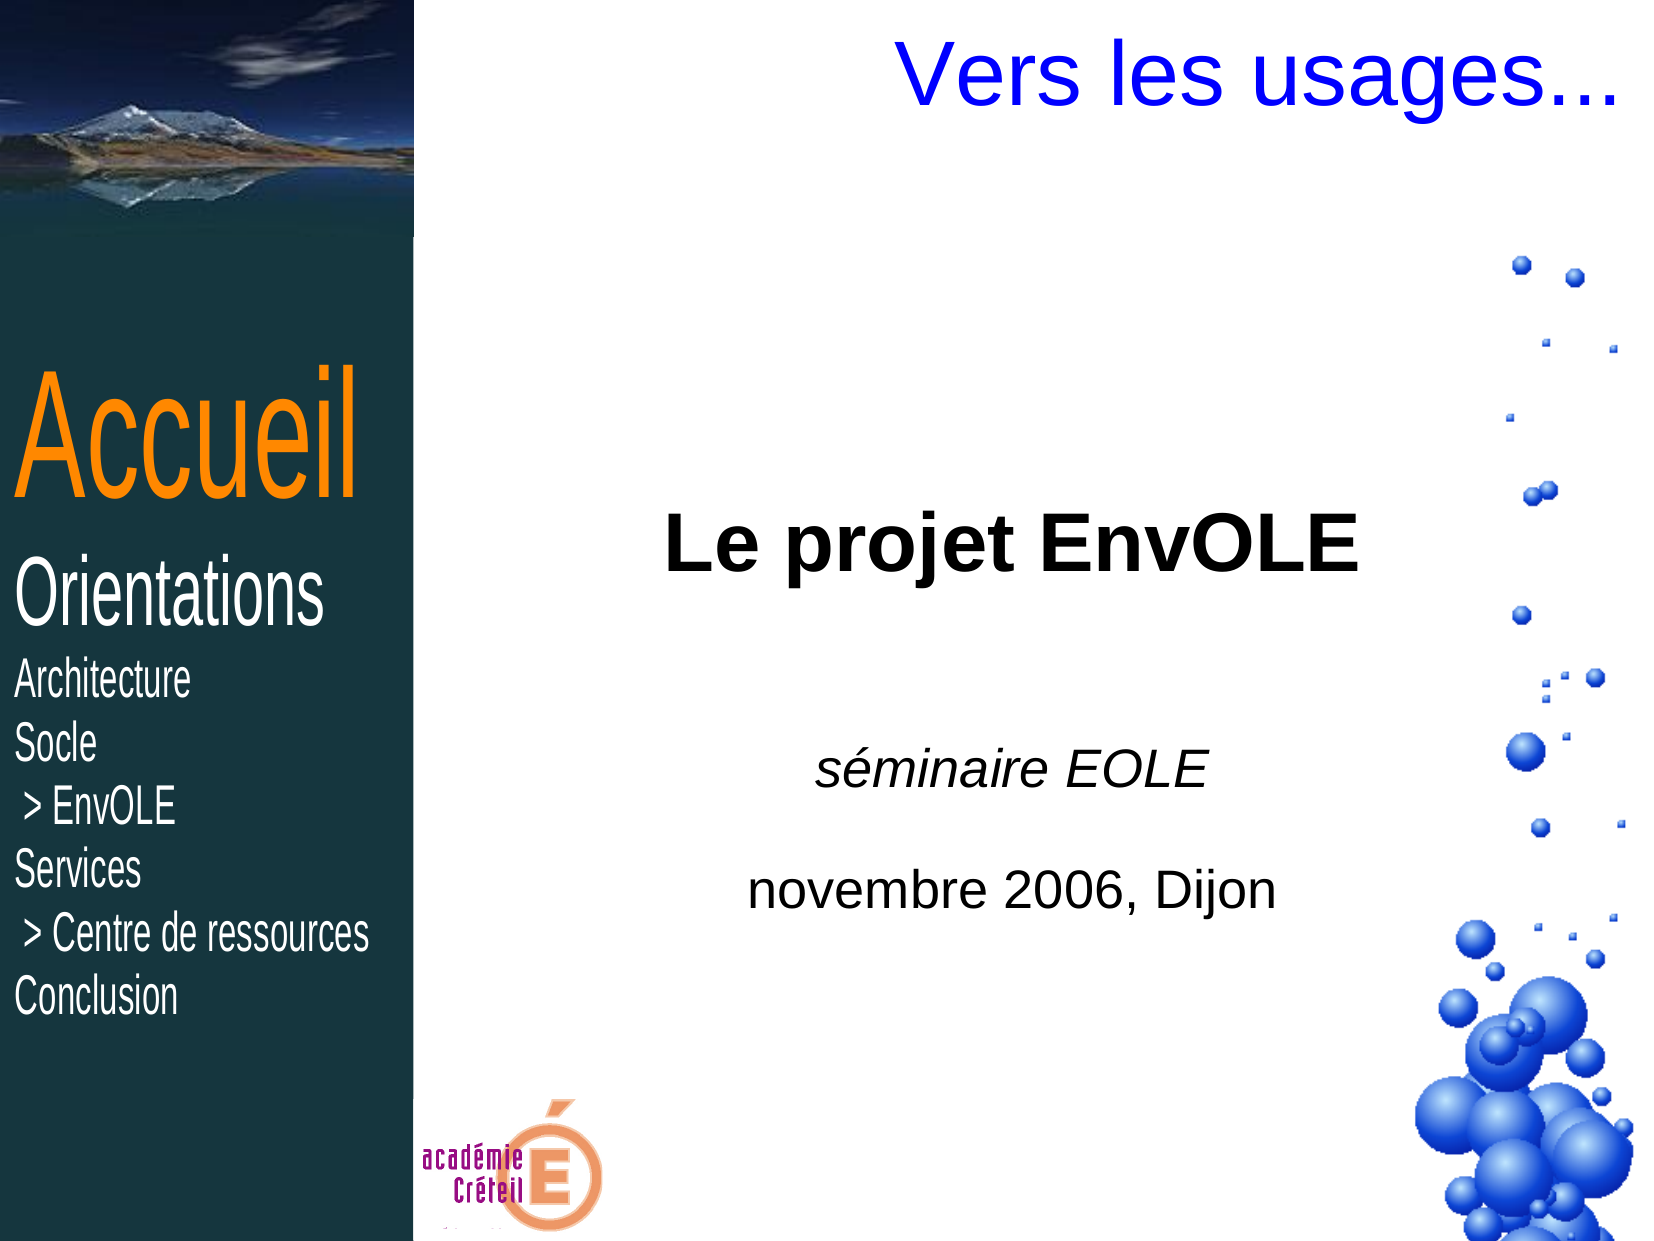

# Vers les usages...
Le projet EnvOLE
séminaire EOLE
novembre 2006, Dijon
Accueil
Orientations
Architecture
Socle
 > EnvOLE
Services
 > Centre de ressources
Conclusion